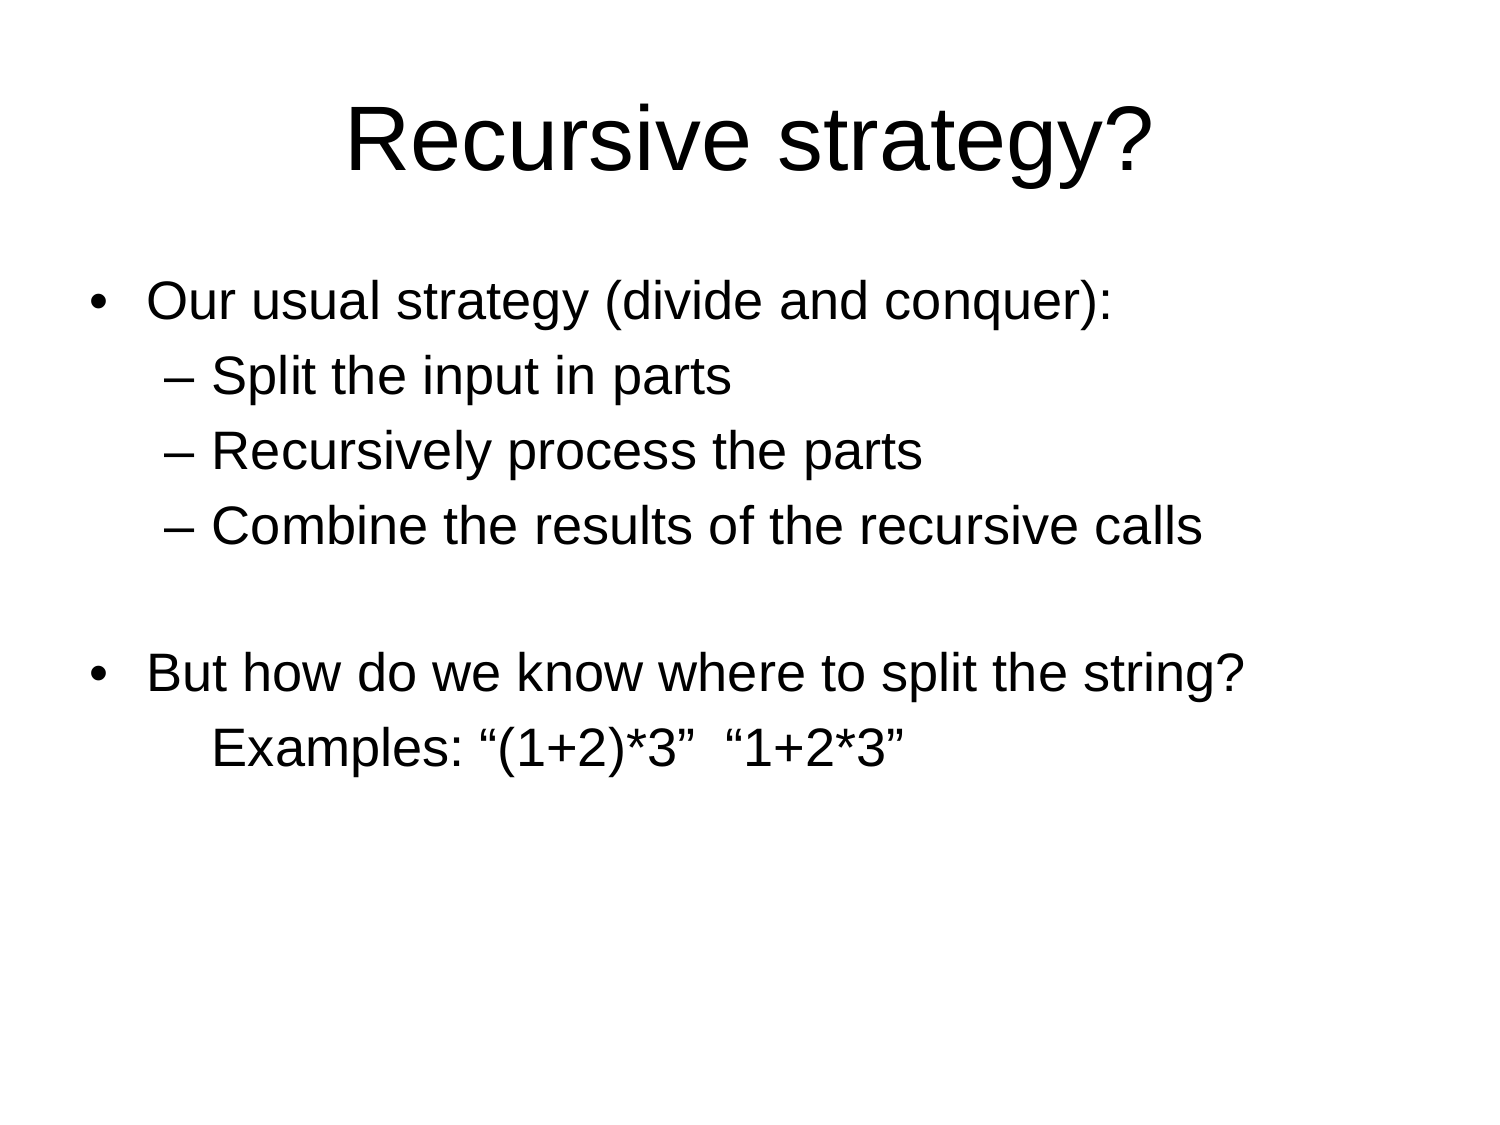

# Recursive strategy?
Our usual strategy (divide and conquer):
Split the input in parts
Recursively process the parts
Combine the results of the recursive calls
But how do we know where to split the string?
Examples: “(1+2)*3” “1+2*3”